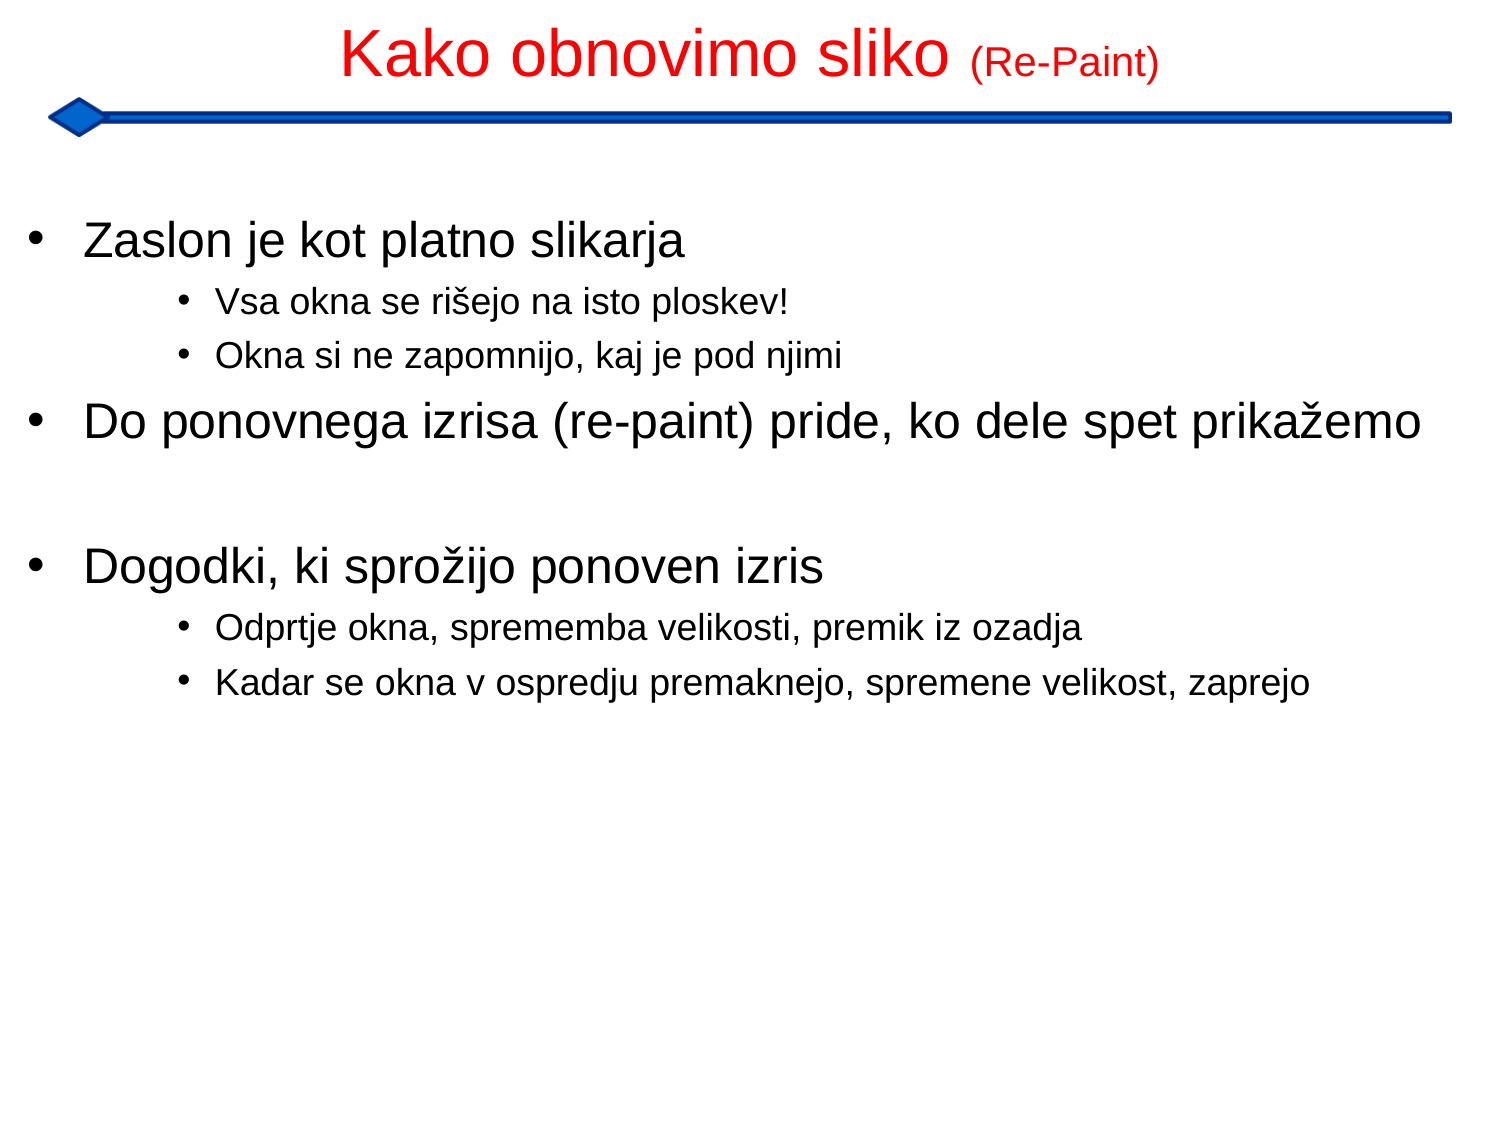

# Kako obnovimo sliko (Re-Paint)
Zaslon je kot platno slikarja
Vsa okna se rišejo na isto ploskev!
Okna si ne zapomnijo, kaj je pod njimi
Do ponovnega izrisa (re-paint) pride, ko dele spet prikažemo
Dogodki, ki sprožijo ponoven izris
Odprtje okna, sprememba velikosti, premik iz ozadja
Kadar se okna v ospredju premaknejo, spremene velikost, zaprejo